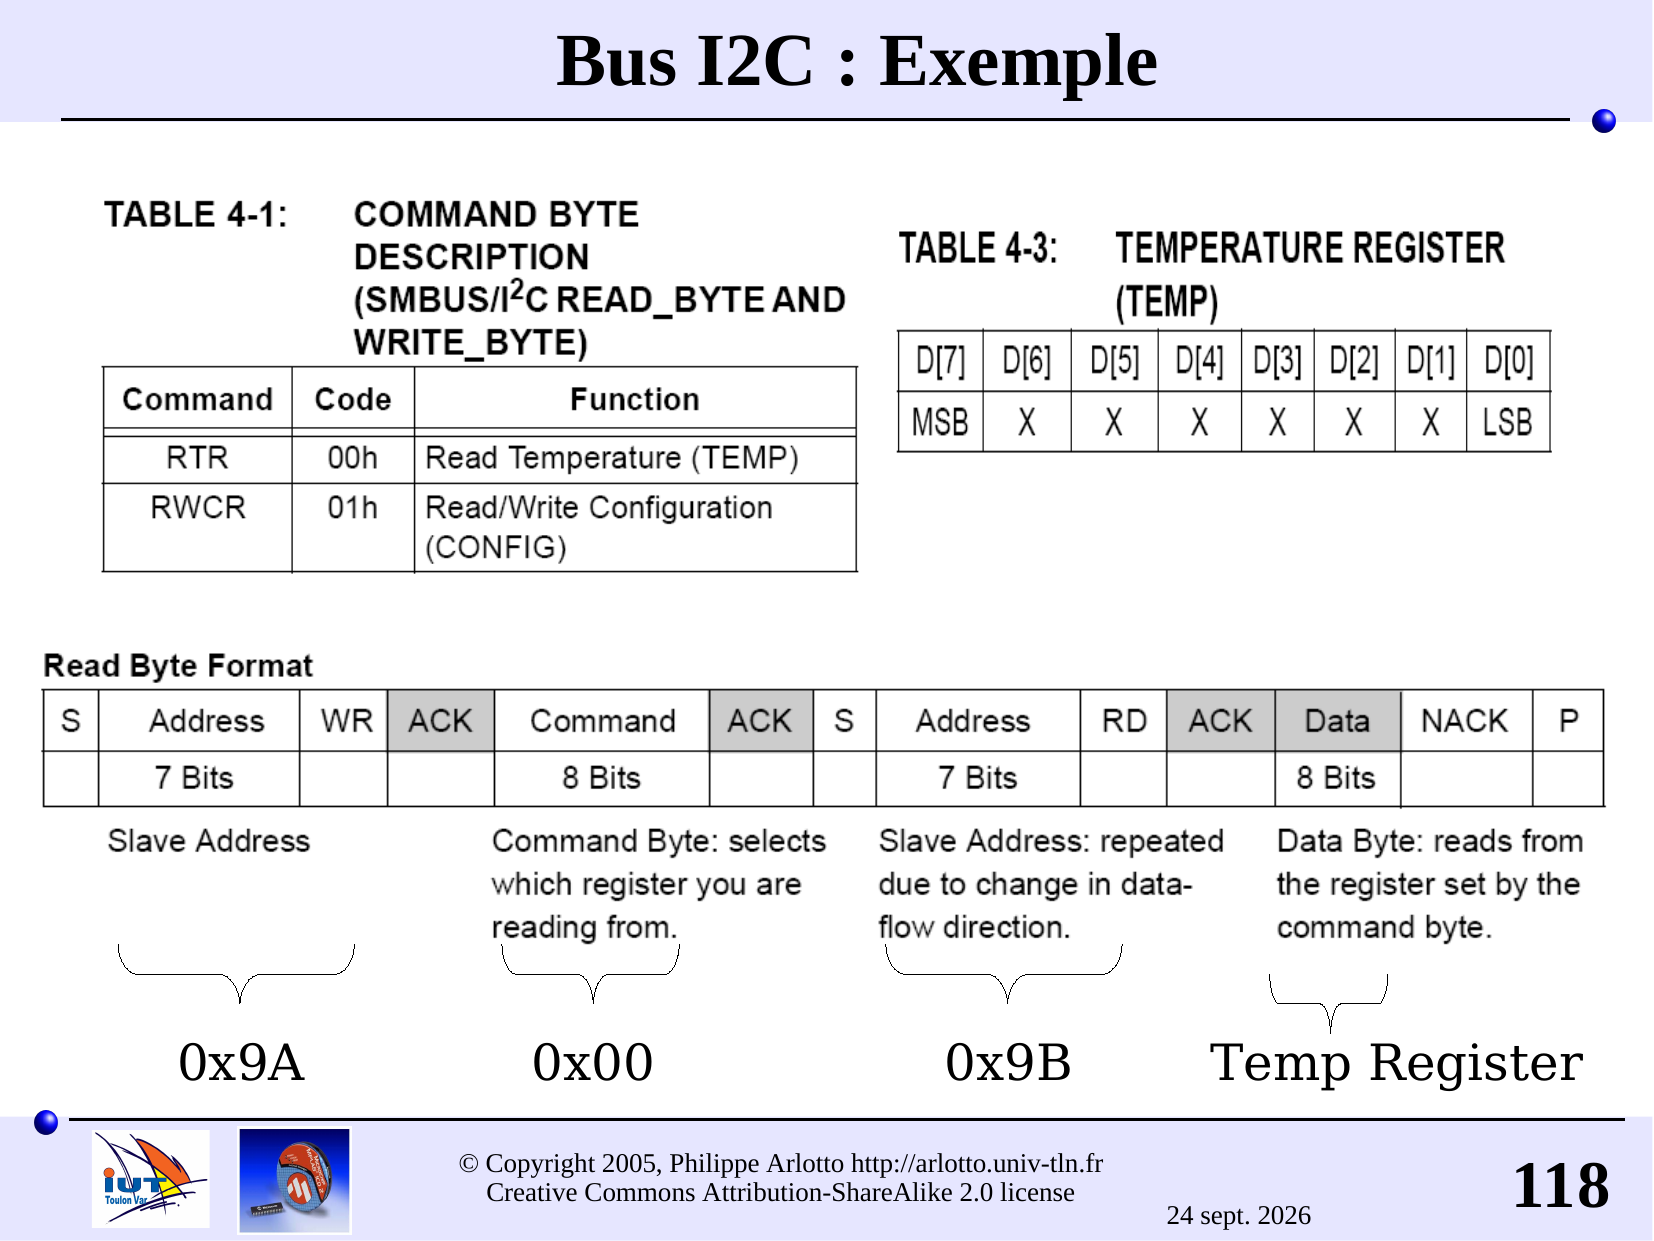

# Bus I2C : Exemple
0x00
0x9A
0x9B
Temp Register